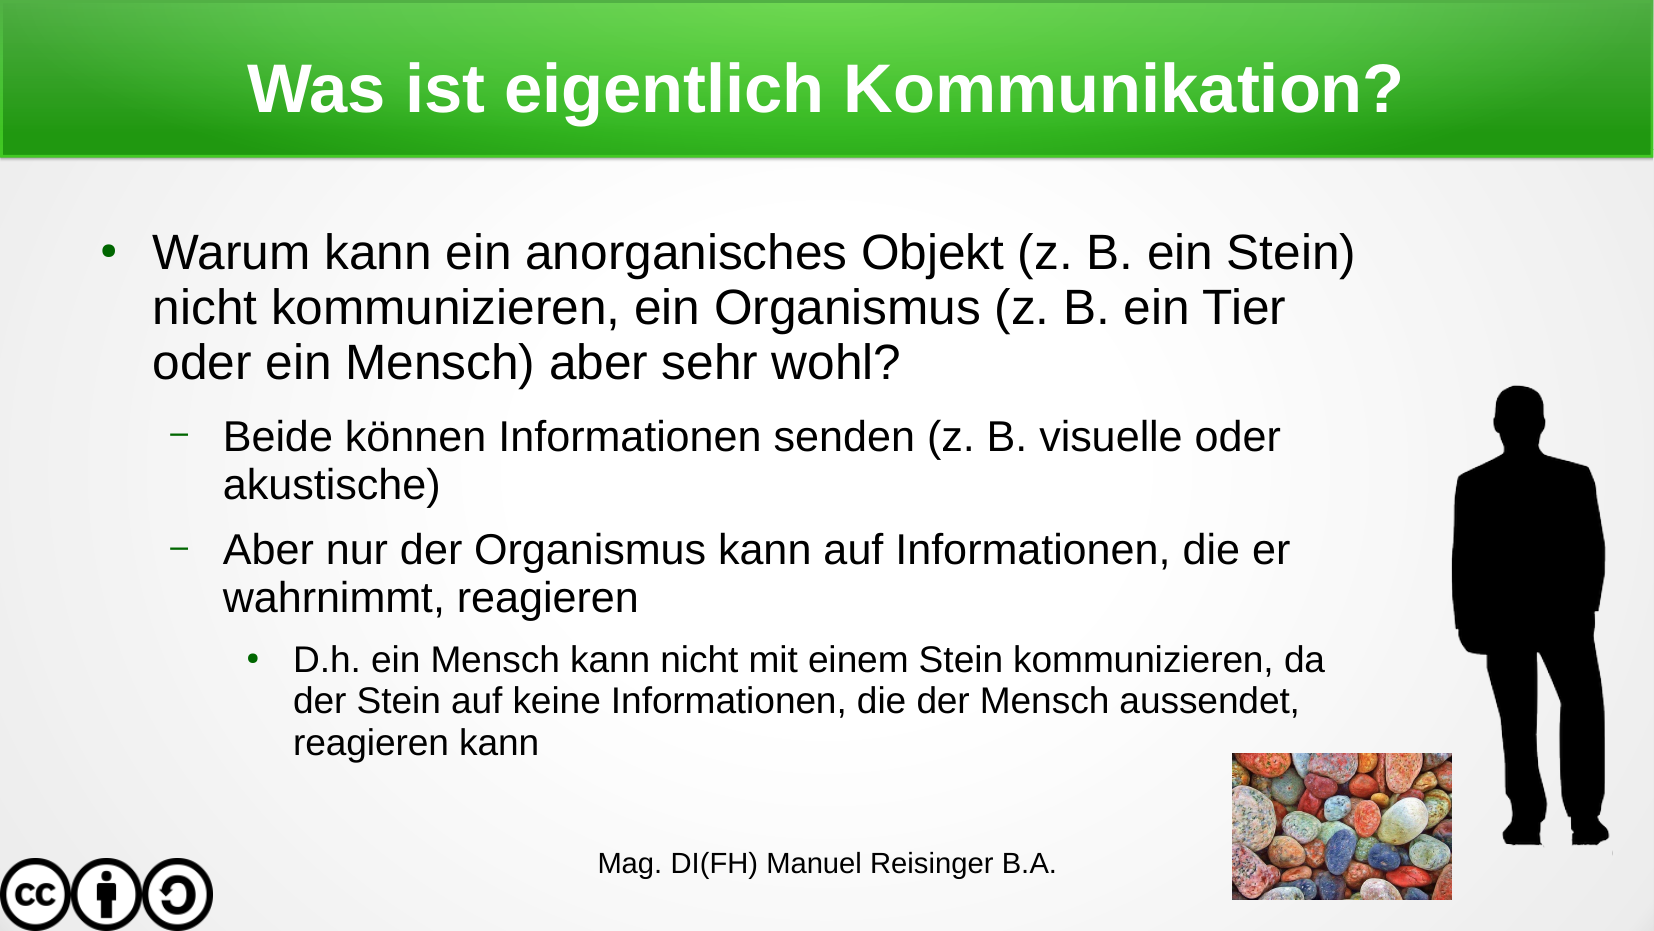

# Was ist eigentlich Kommunikation?
Warum kann ein anorganisches Objekt (z. B. ein Stein) nicht kommunizieren, ein Organismus (z. B. ein Tier oder ein Mensch) aber sehr wohl?
Beide können Informationen senden (z. B. visuelle oder akustische)
Aber nur der Organismus kann auf Informationen, die er wahrnimmt, reagieren
D.h. ein Mensch kann nicht mit einem Stein kommunizieren, da der Stein auf keine Informationen, die der Mensch aussendet, reagieren kann